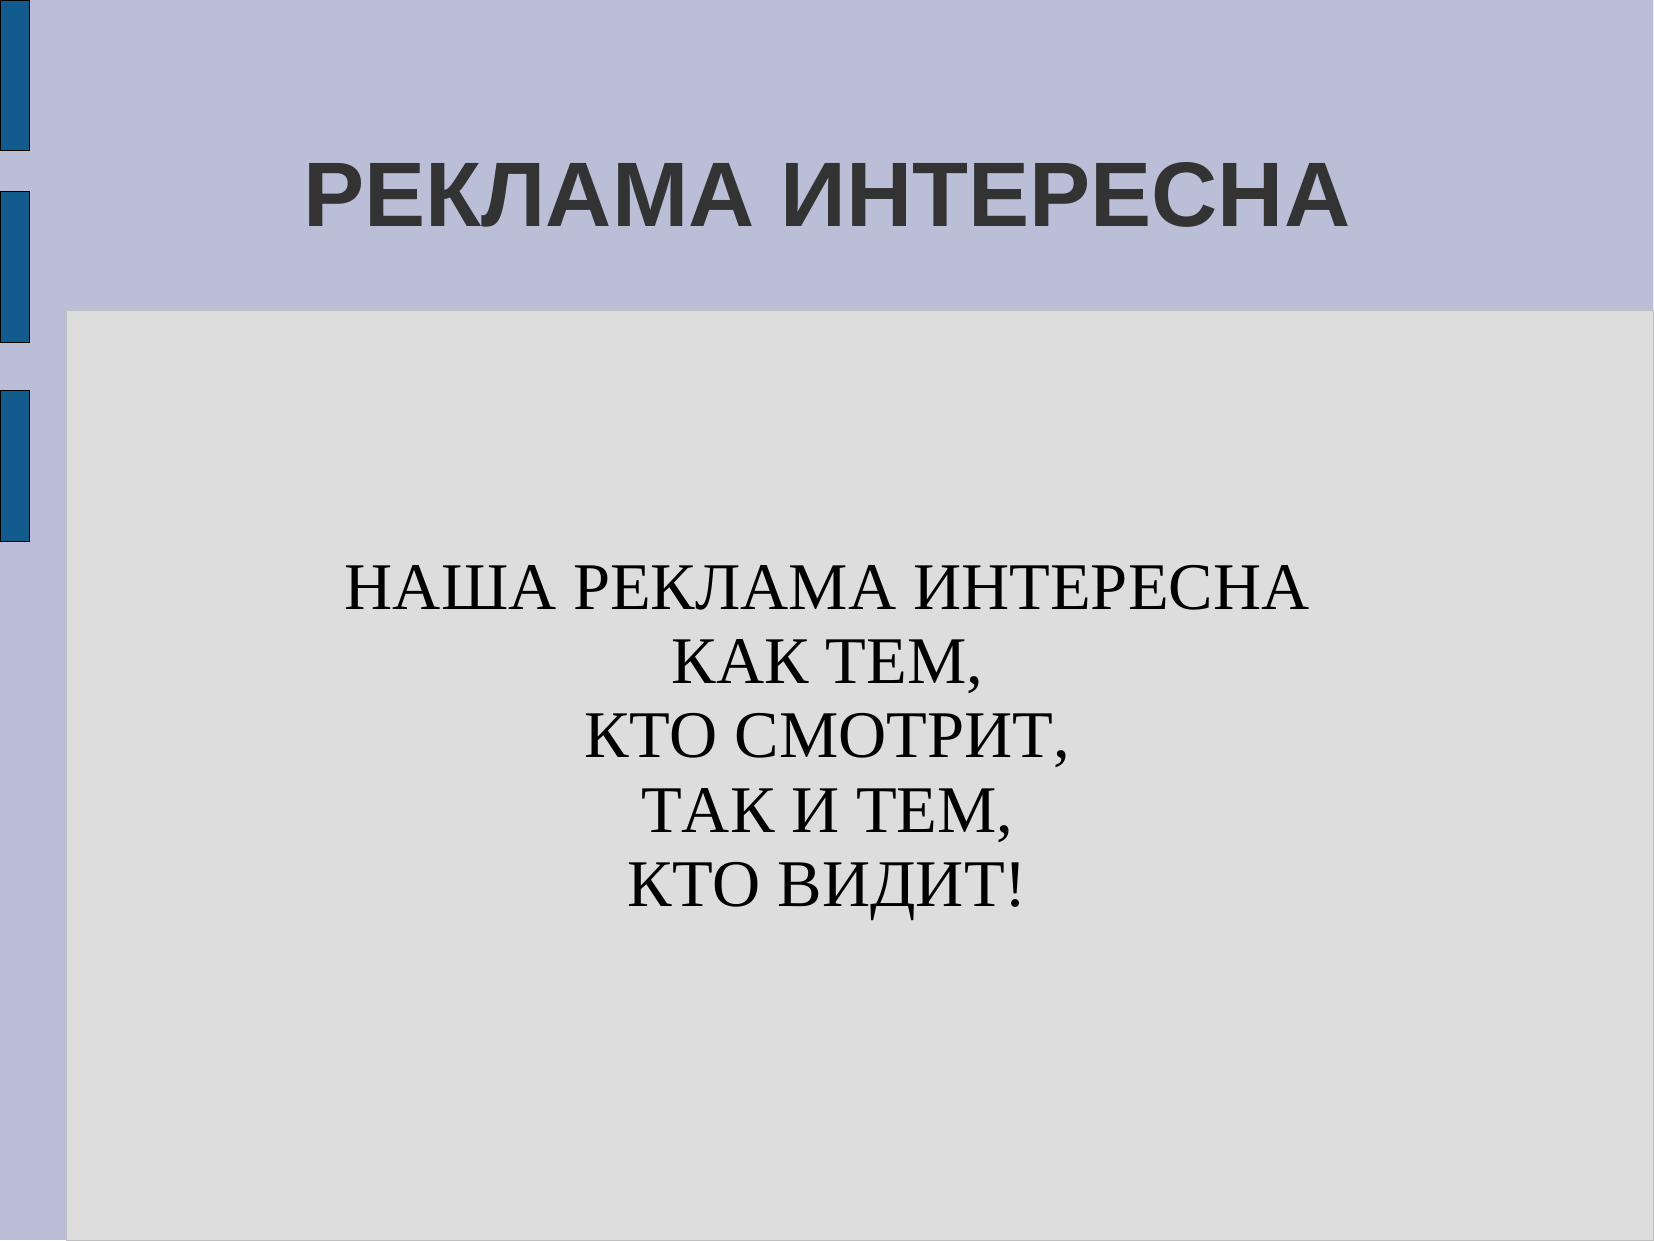

# РЕКЛАМА ИНТЕРЕСНА
НАША РЕКЛАМА ИНТЕРЕСНА
КАК ТЕМ,
КТО СМОТРИТ,
ТАК И ТЕМ,
КТО ВИДИТ!